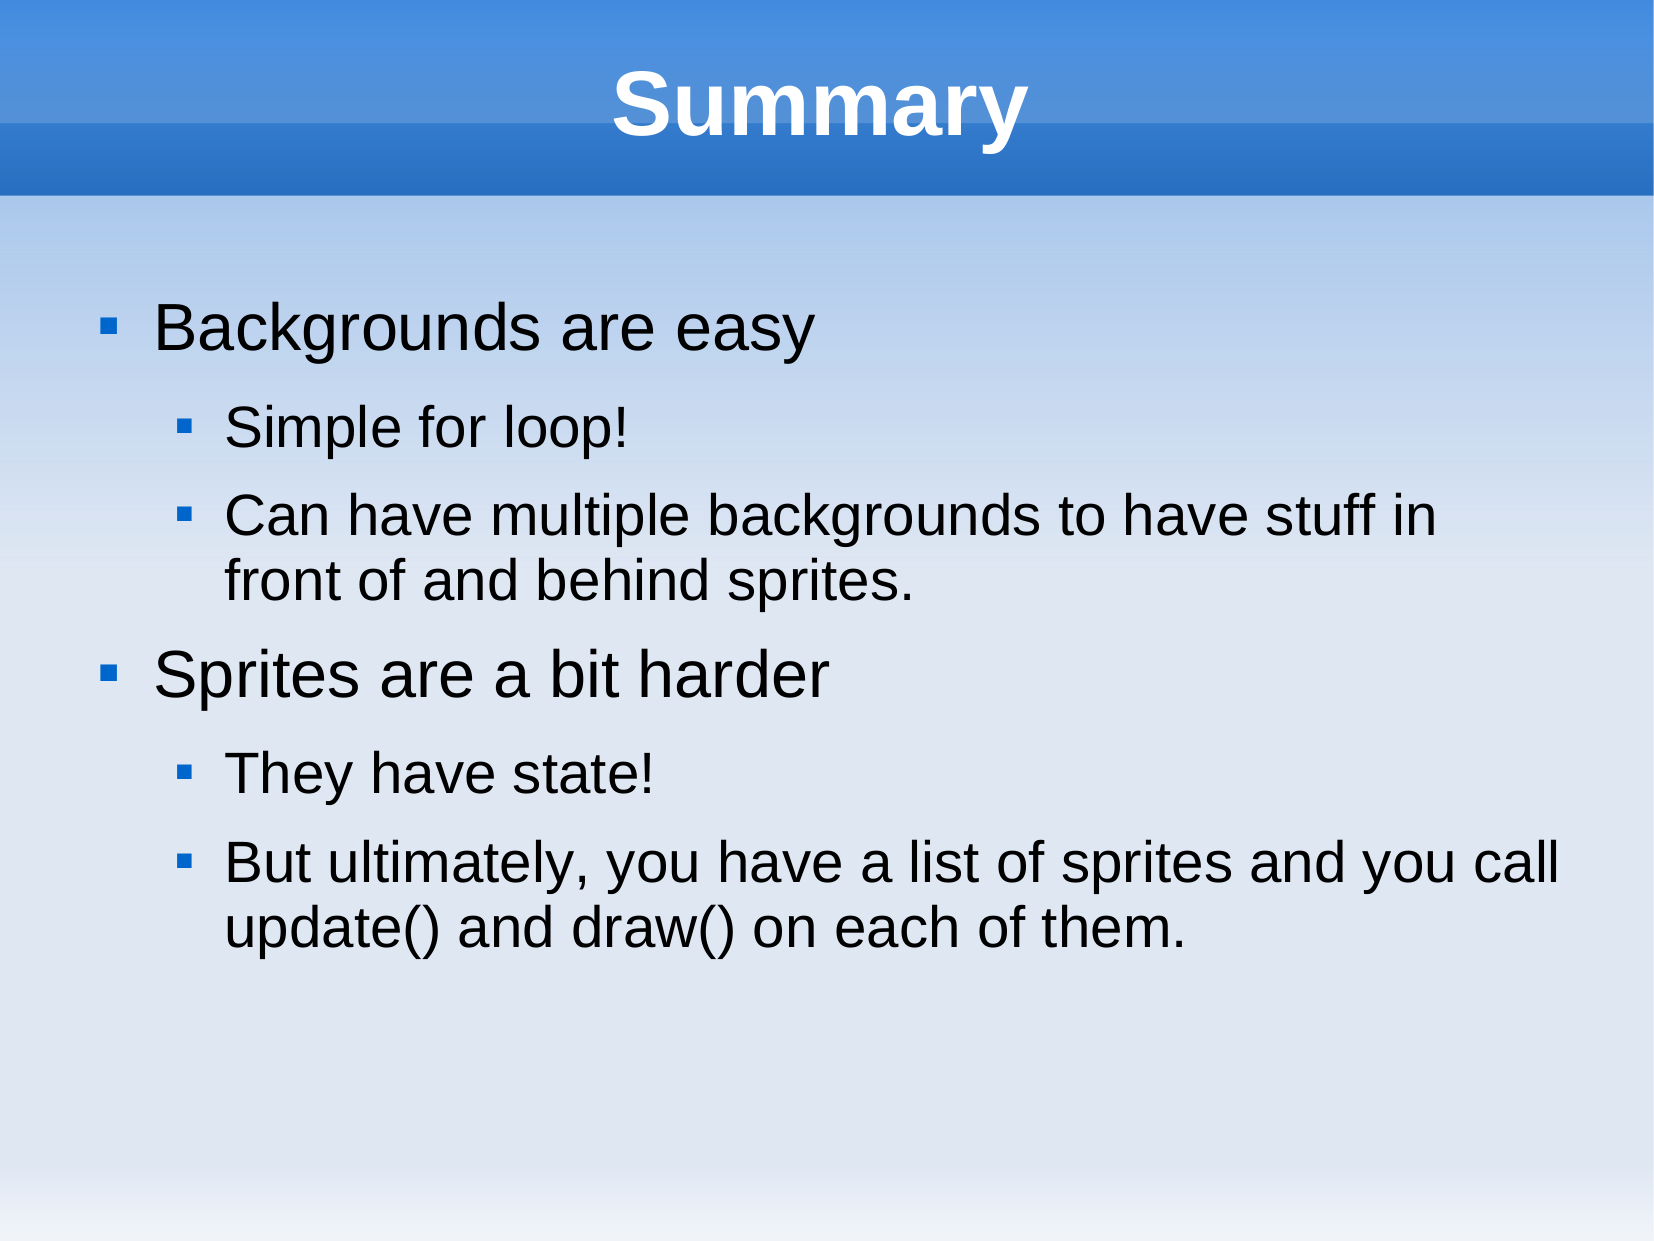

# Summary
Backgrounds are easy
Simple for loop!
Can have multiple backgrounds to have stuff in front of and behind sprites.
Sprites are a bit harder
They have state!
But ultimately, you have a list of sprites and you call update() and draw() on each of them.